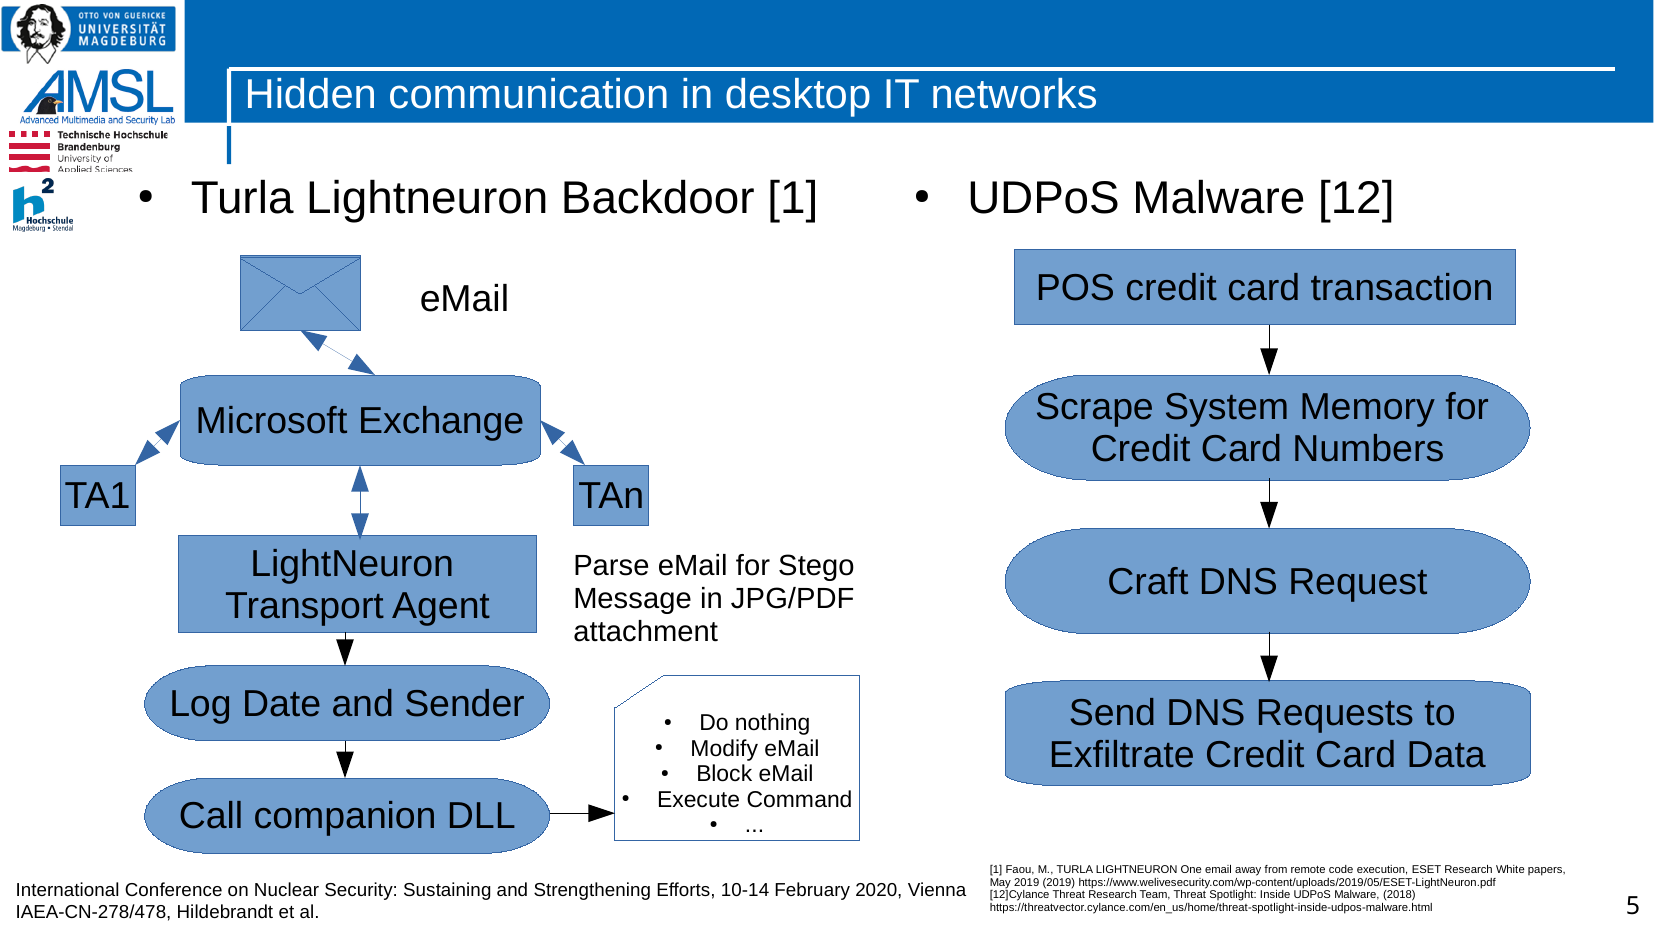

# Hidden communication in desktop IT networks
Turla Lightneuron Backdoor [1]
UDPoS Malware [12]
POS credit card transaction
eMail
Microsoft Exchange
Scrape System Memory for
Credit Card Numbers
TA1
TAn
Craft DNS Request
LightNeuron
Transport Agent
Parse eMail for Stego
Message in JPG/PDF
attachment
Log Date and Sender
Do nothing
Modify eMail
Block eMail
Execute Command
...
Send DNS Requests to
Exfiltrate Credit Card Data
Call companion DLL
[1] Faou, M., TURLA LIGHTNEURON One email away from remote code execution, ESET Research White papers,
May 2019 (2019) https://www.welivesecurity.com/wp-content/uploads/2019/05/ESET-LightNeuron.pdf
[12]Cylance Threat Research Team, Threat Spotlight: Inside UDPoS Malware, (2018) https://threatvector.cylance.com/en_us/home/threat-spotlight-inside-udpos-malware.html